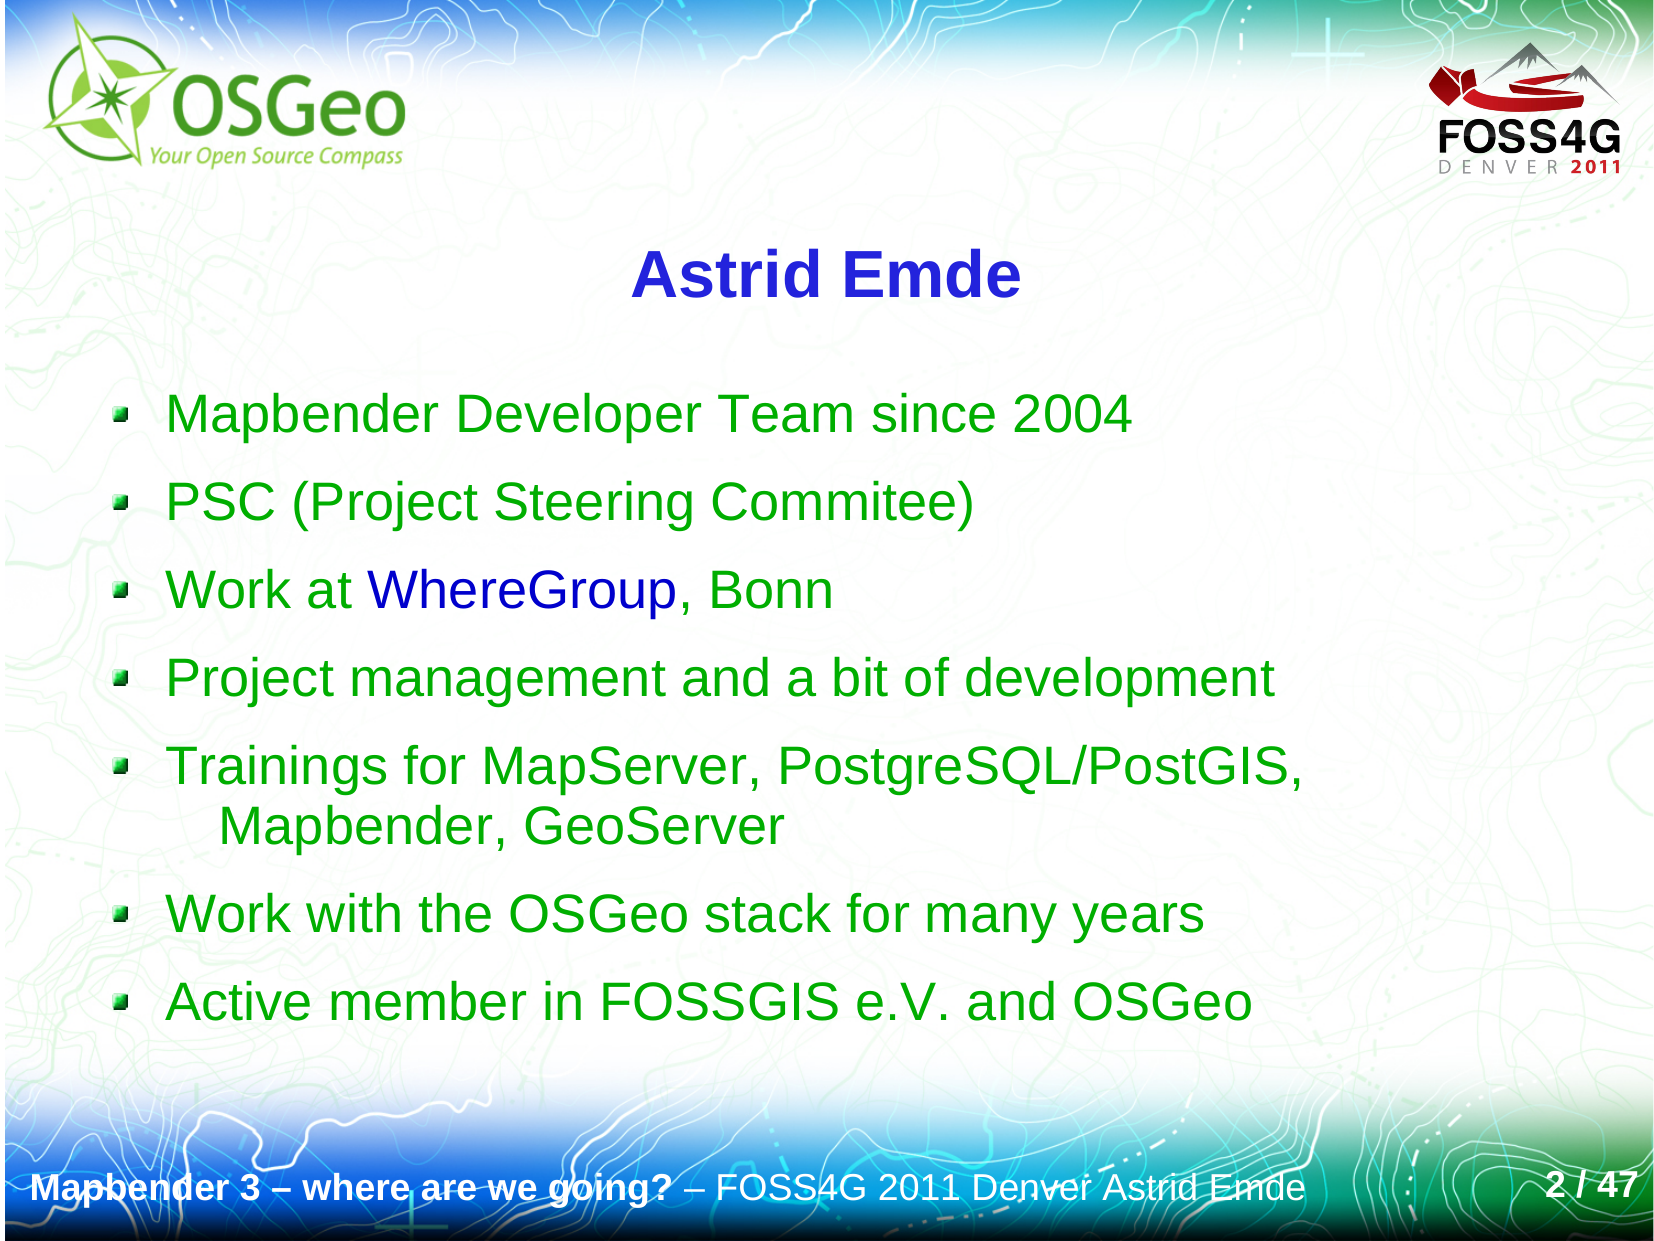

# Astrid Emde
Mapbender Developer Team since 2004
PSC (Project Steering Commitee)
Work at WhereGroup, Bonn
Project management and a bit of development
Trainings for MapServer, PostgreSQL/PostGIS, Mapbender, GeoServer
Work with the OSGeo stack for many years
Active member in FOSSGIS e.V. and OSGeo